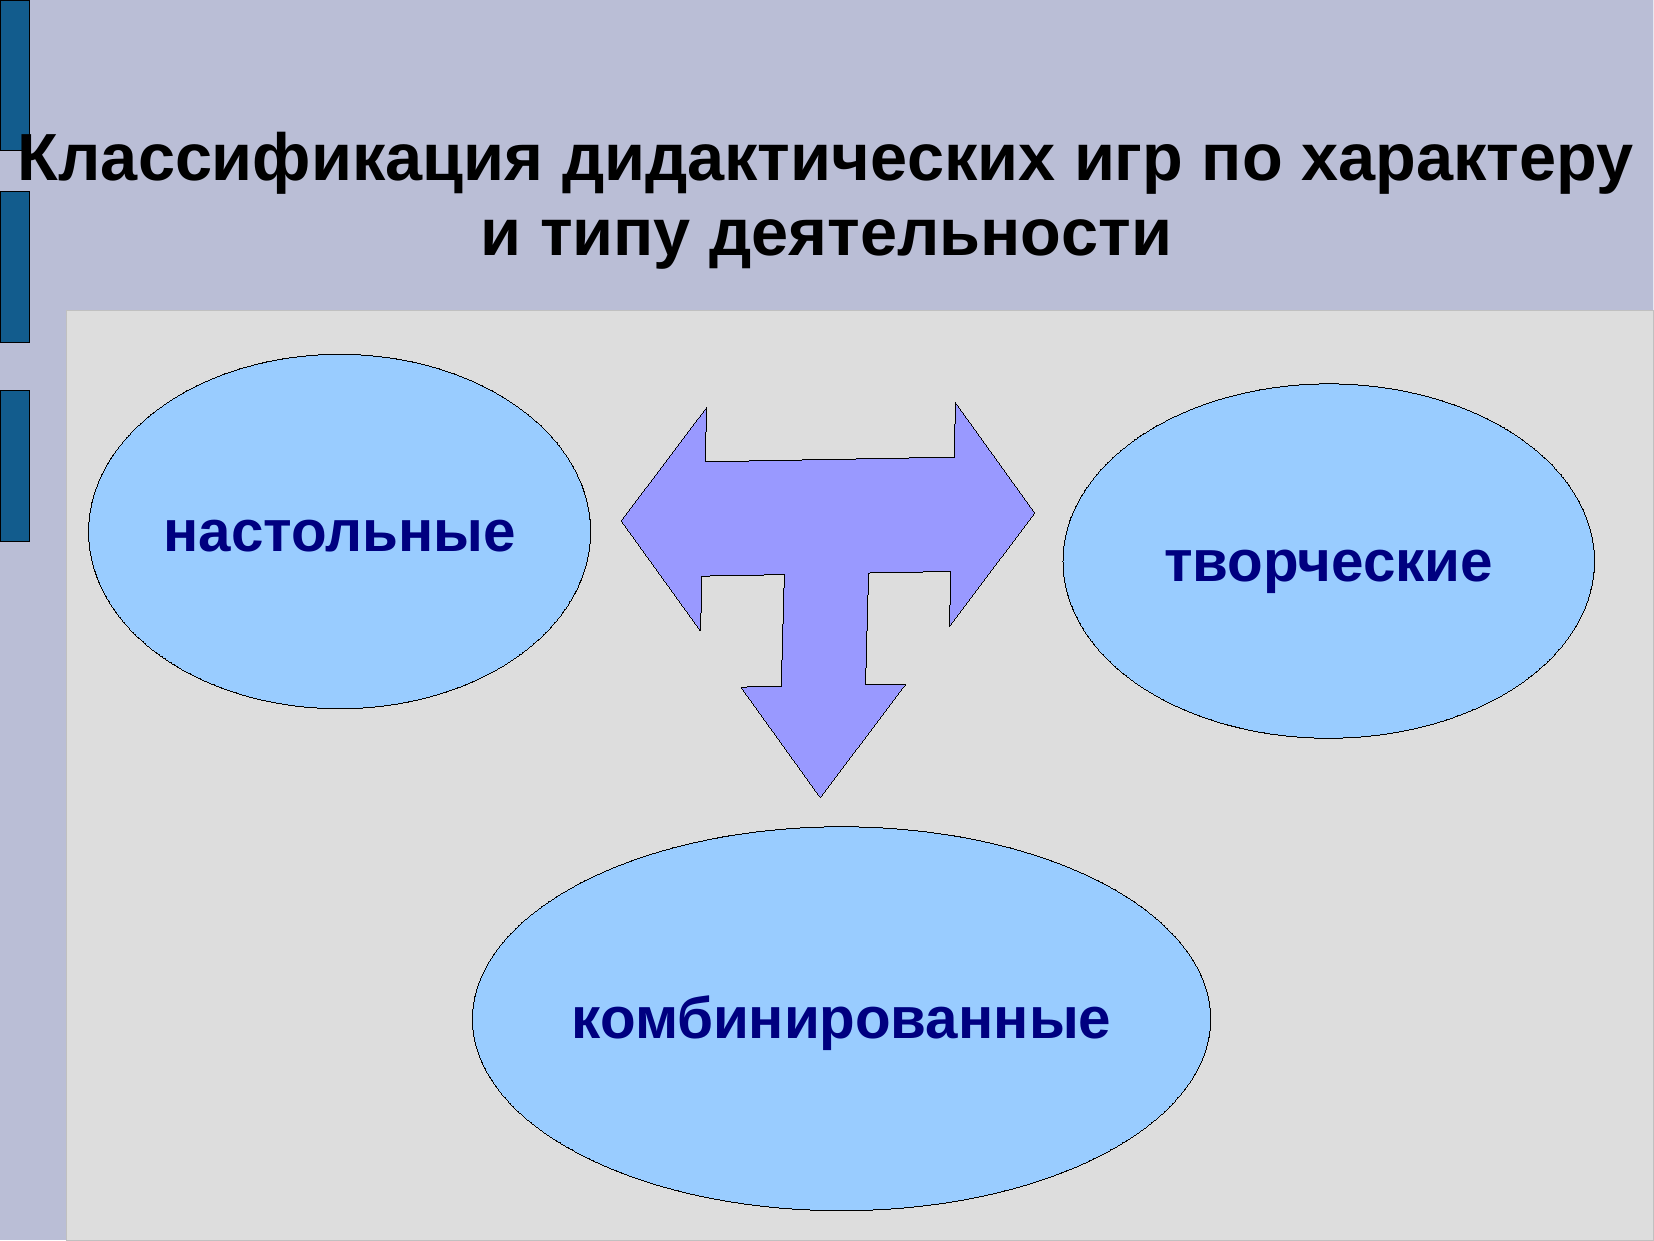

# Классификация дидактических игр по характеру и типу деятельности
настольные
творческие
комбинированные
| | | | | |
| --- | --- | --- | --- | --- |
| | | | | |